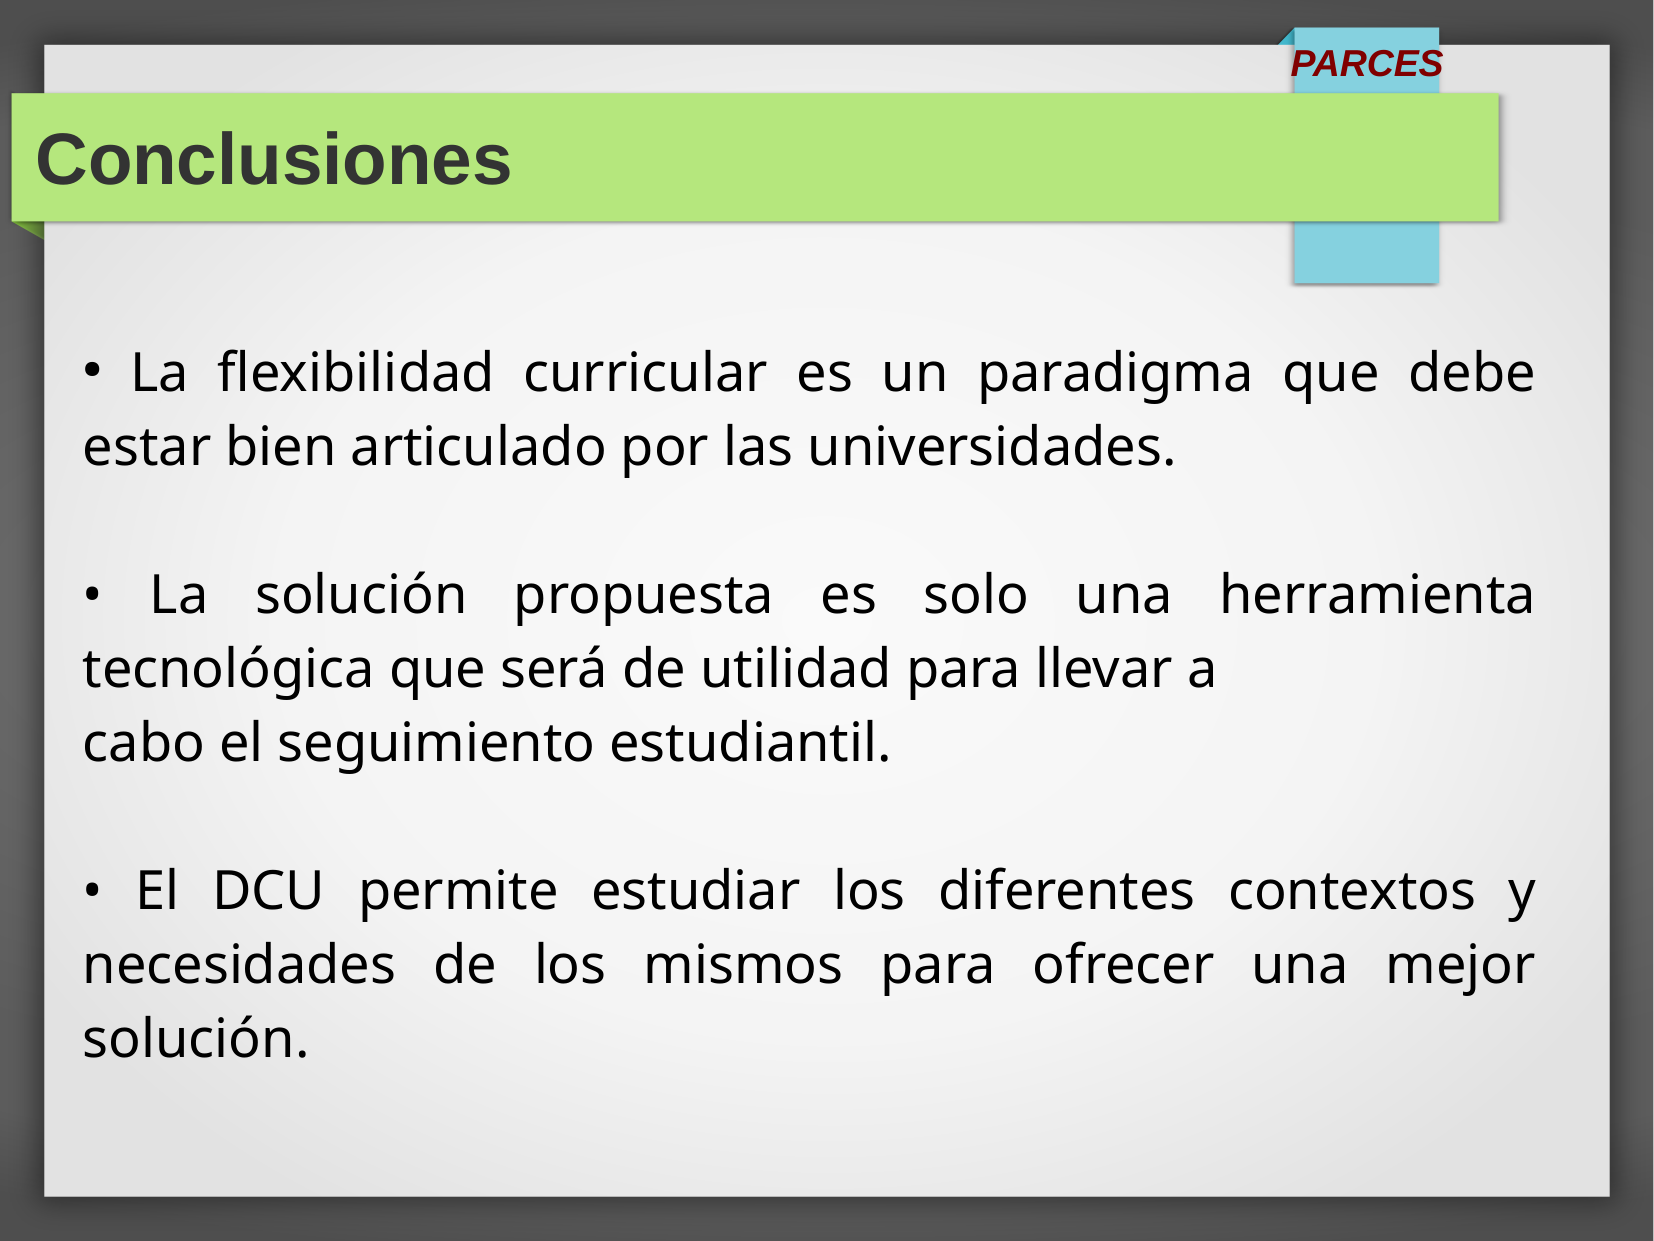

PARCES
# Conclusiones
 La flexibilidad curricular es un paradigma que debe estar bien articulado por las universidades.
• La solución propuesta es solo una herramienta tecnológica que será de utilidad para llevar a
cabo el seguimiento estudiantil.
• El DCU permite estudiar los diferentes contextos y necesidades de los mismos para ofrecer una mejor solución.